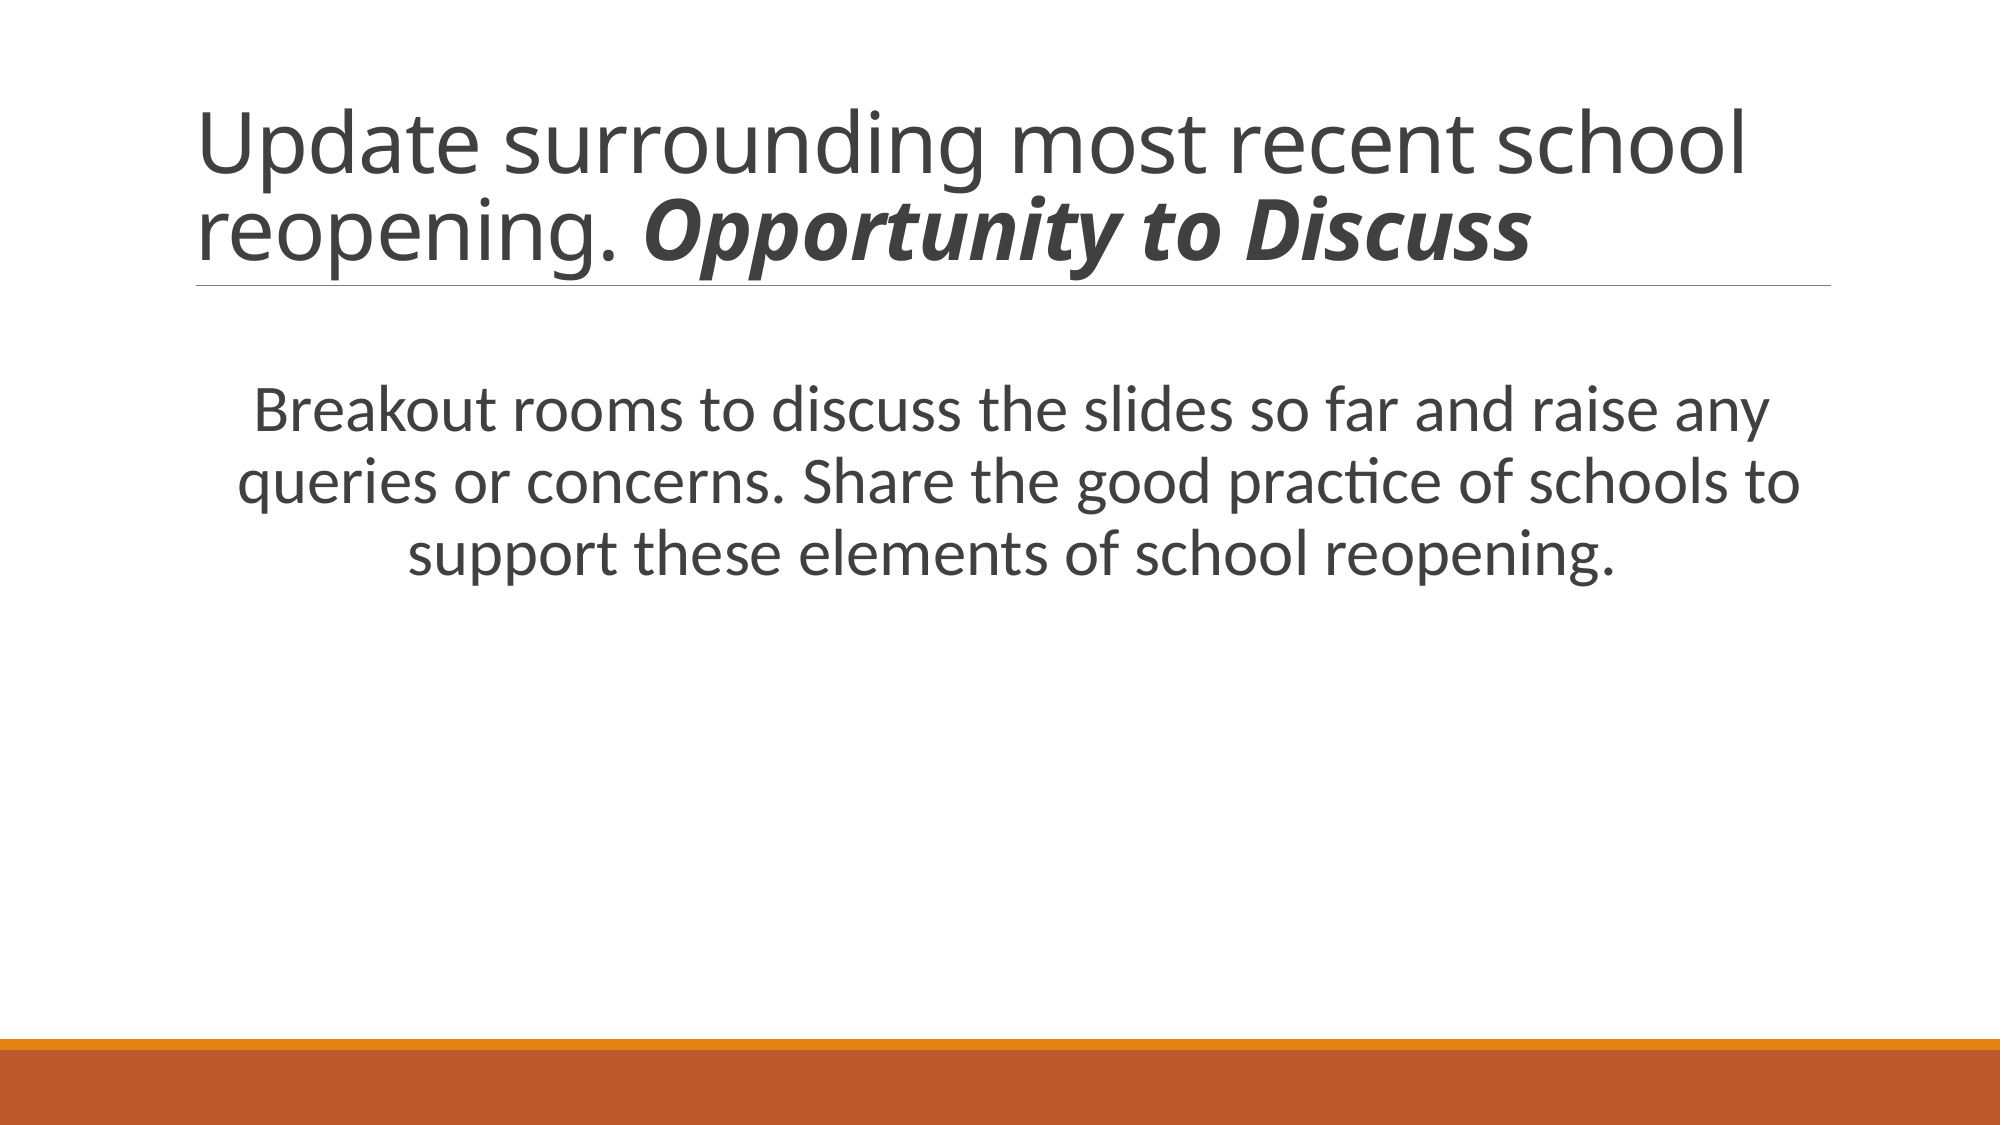

# Update surrounding most recent school reopening. Opportunity to Discuss
Breakout rooms to discuss the slides so far and raise any queries or concerns. Share the good practice of schools to support these elements of school reopening.